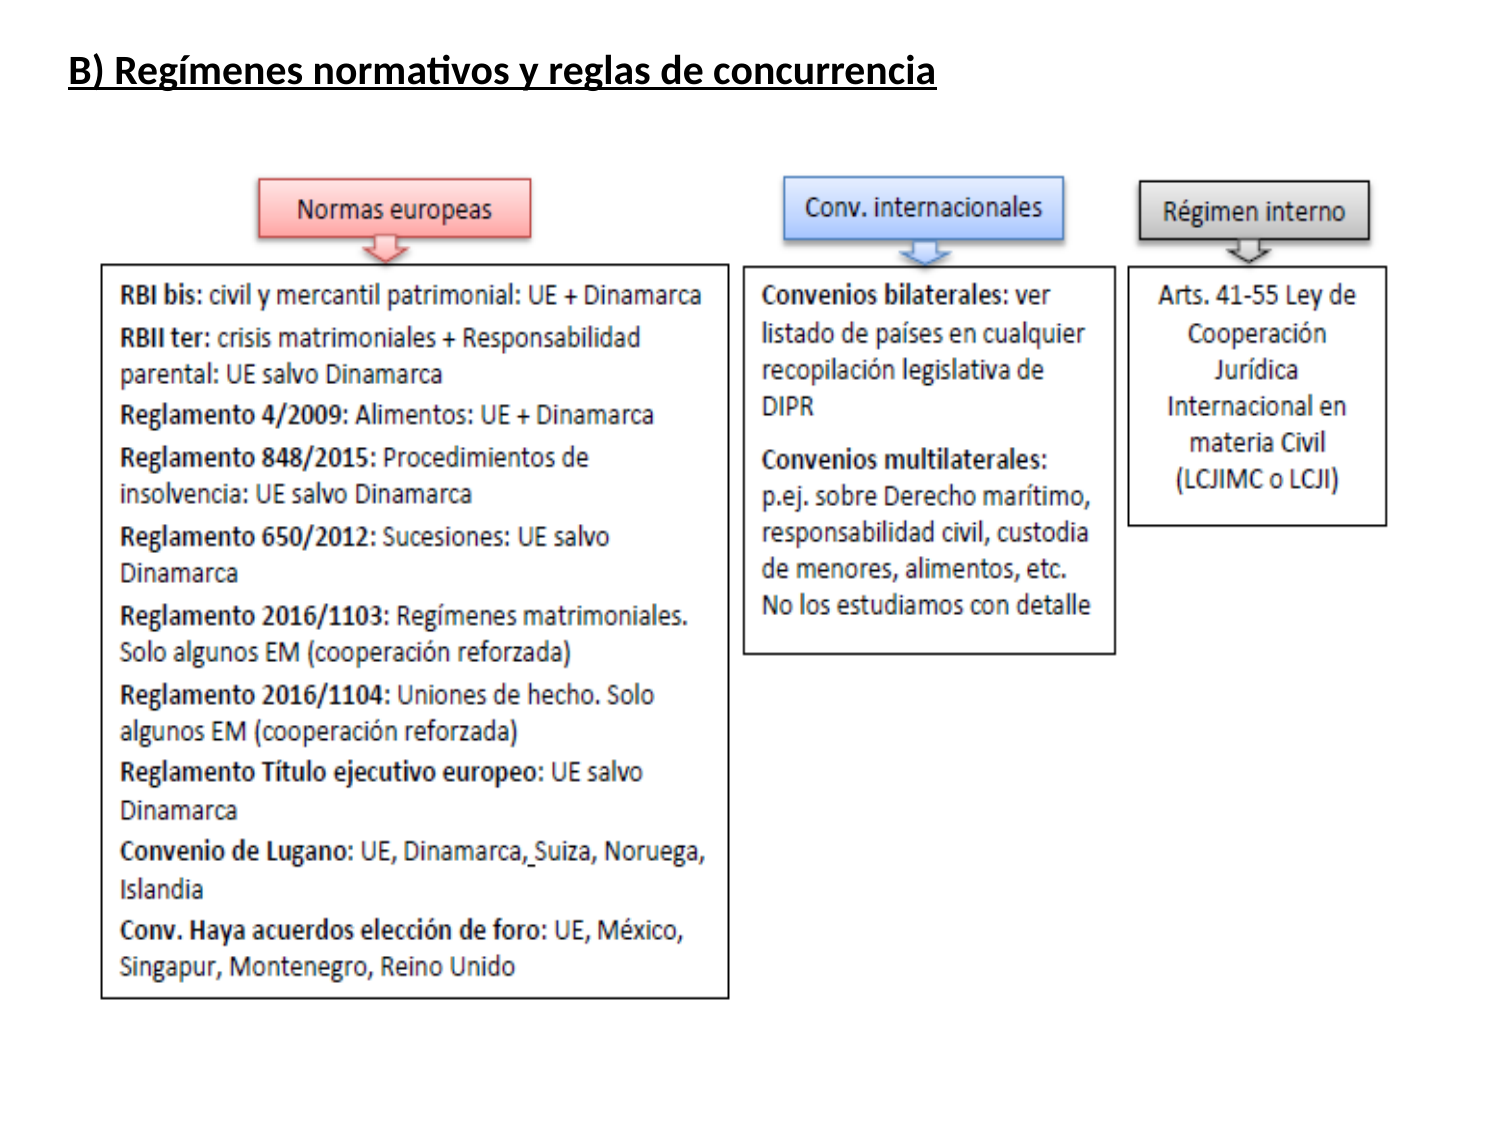

# B) Regímenes normativos y reglas de concurrencia